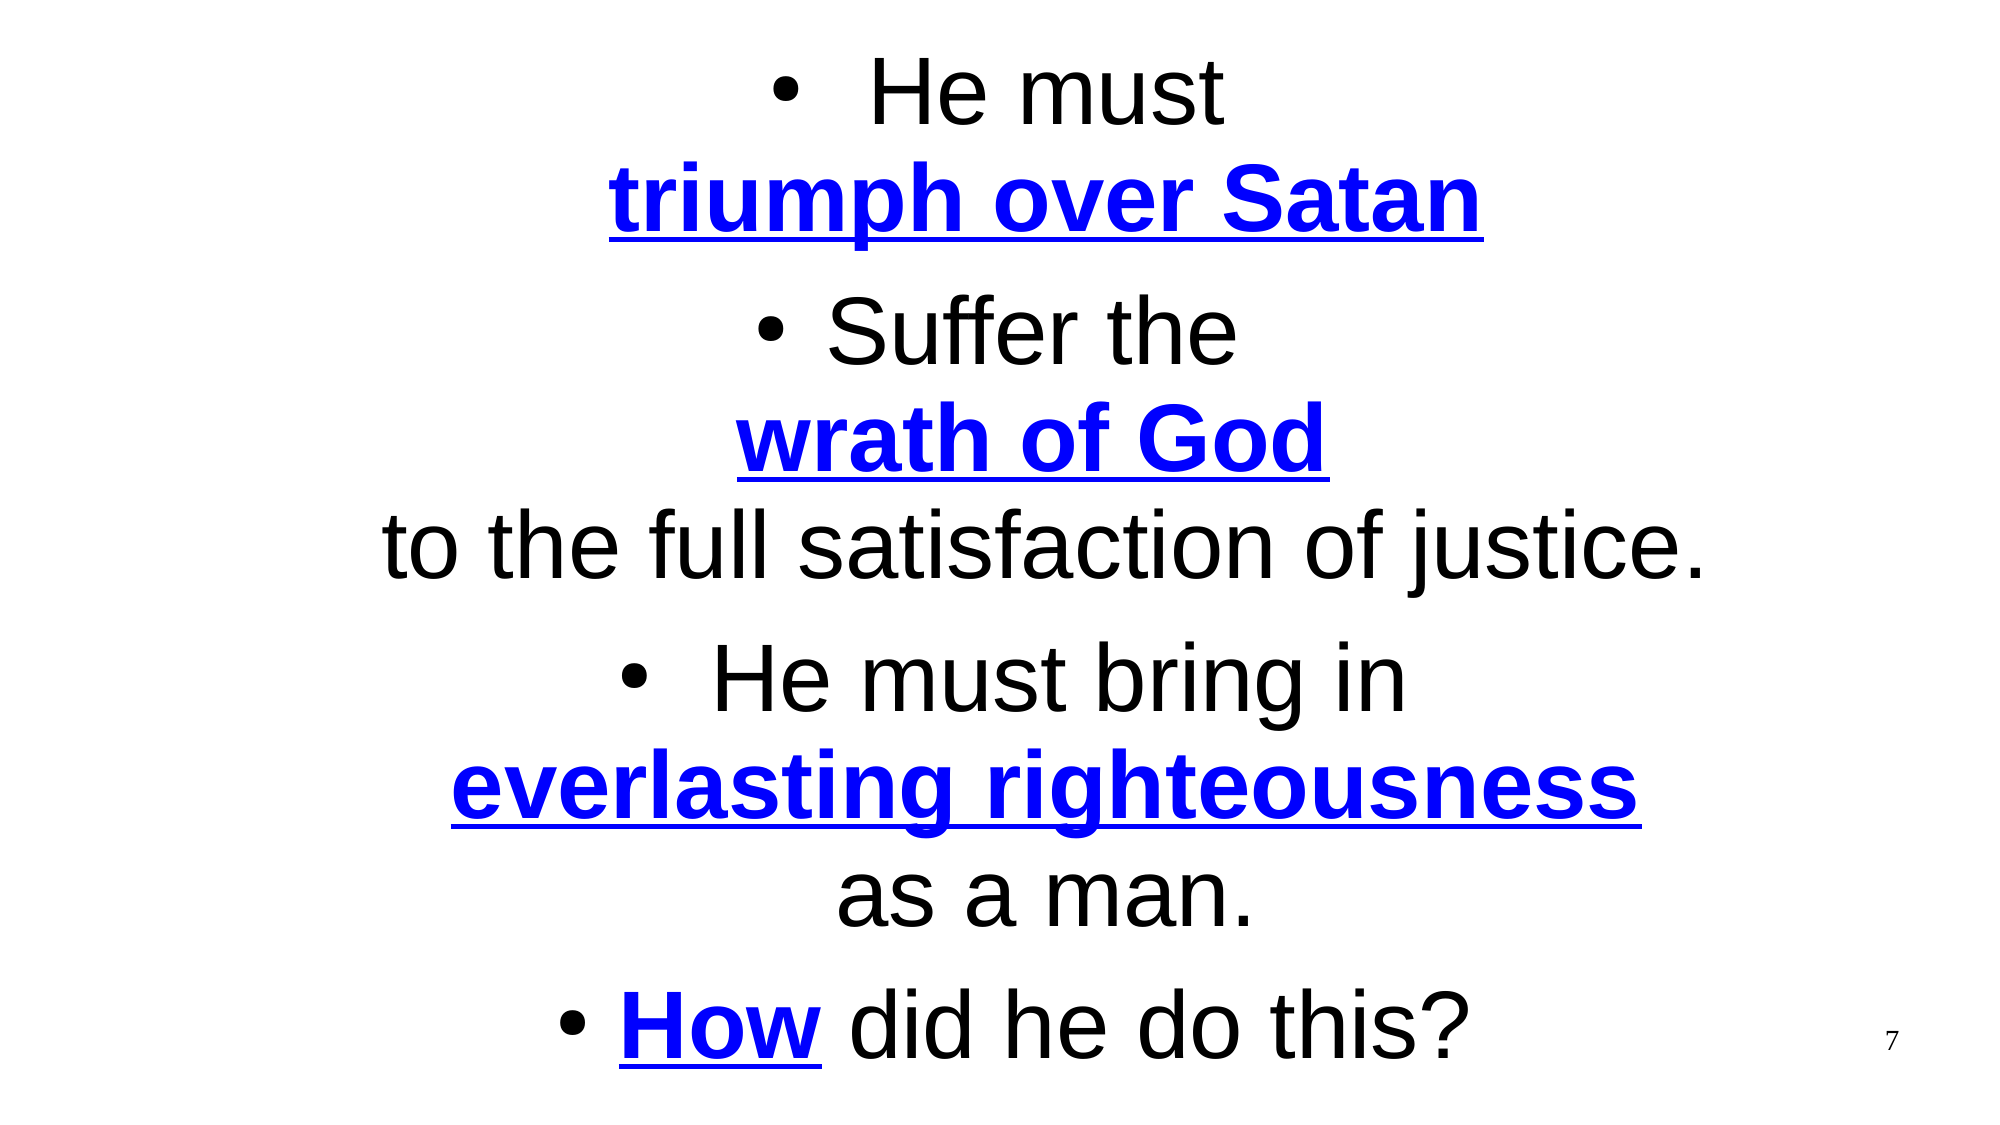

# He must triumph over Satan
Suffer the
wrath of God
to the full satisfaction of justice.
 He must bring in
 everlasting righteousness
as a man.
How did he do this?
7